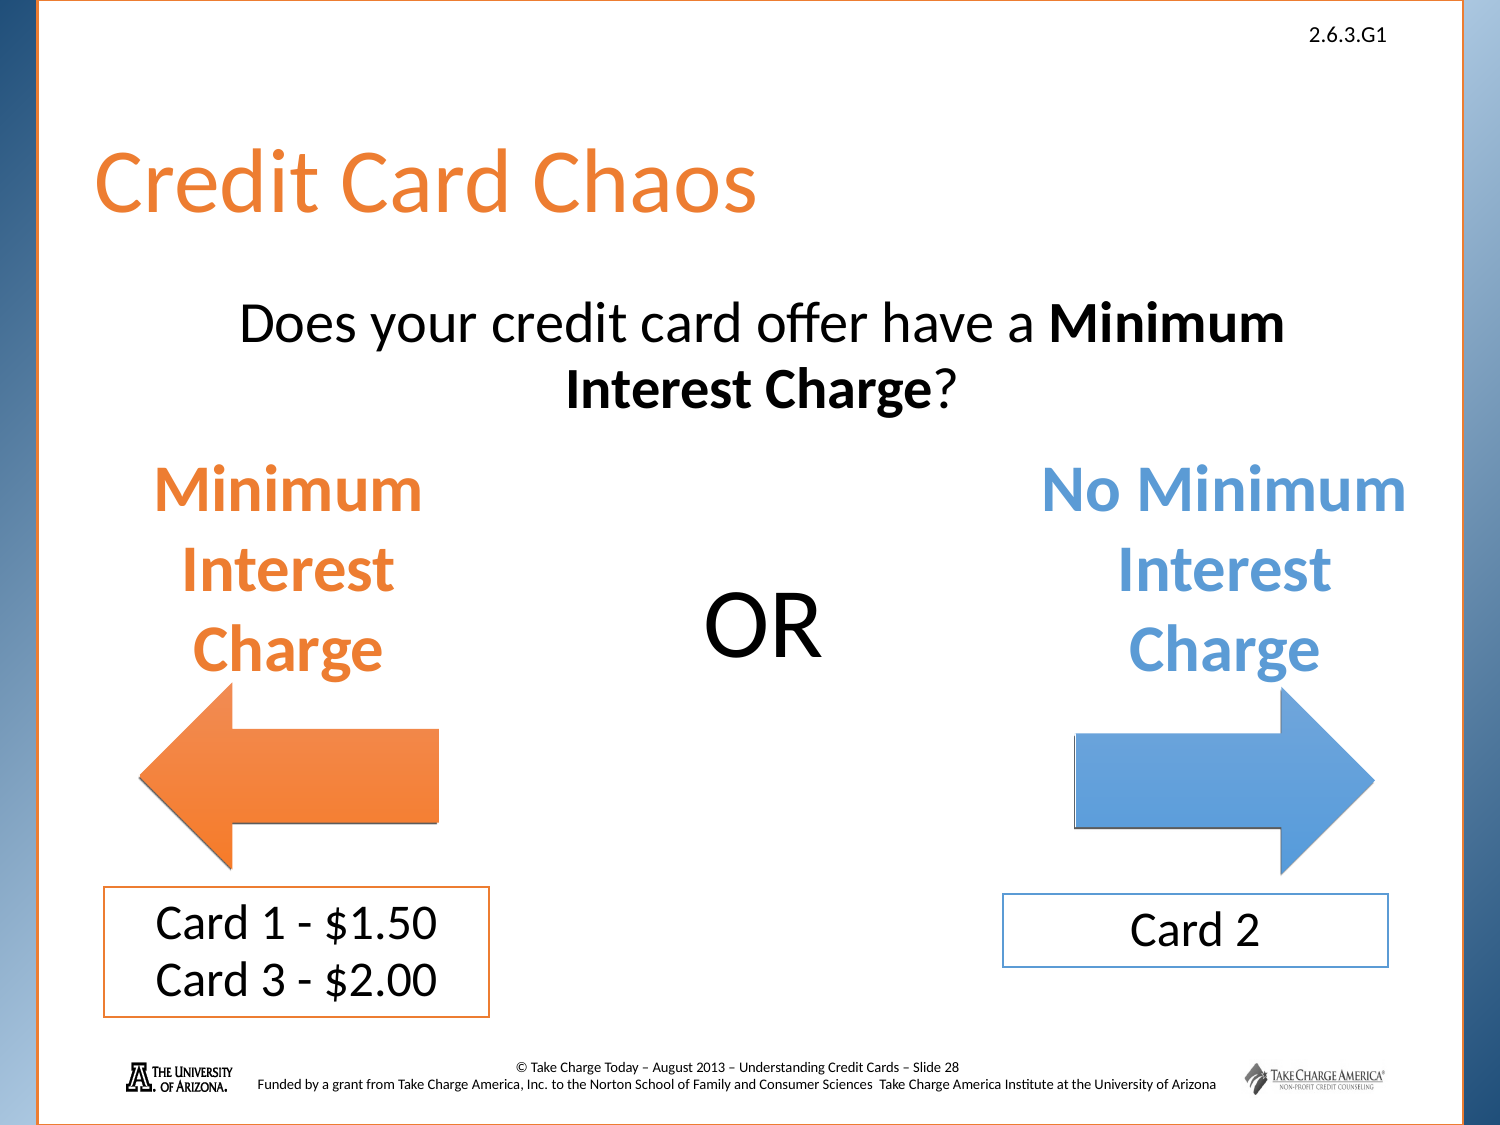

Credit Card Chaos
# Does your credit card offer have a Minimum Interest Charge?
No Minimum Interest Charge
Minimum Interest Charge
OR
Card 1 - $1.50
Card 3 - $2.00
Card 2